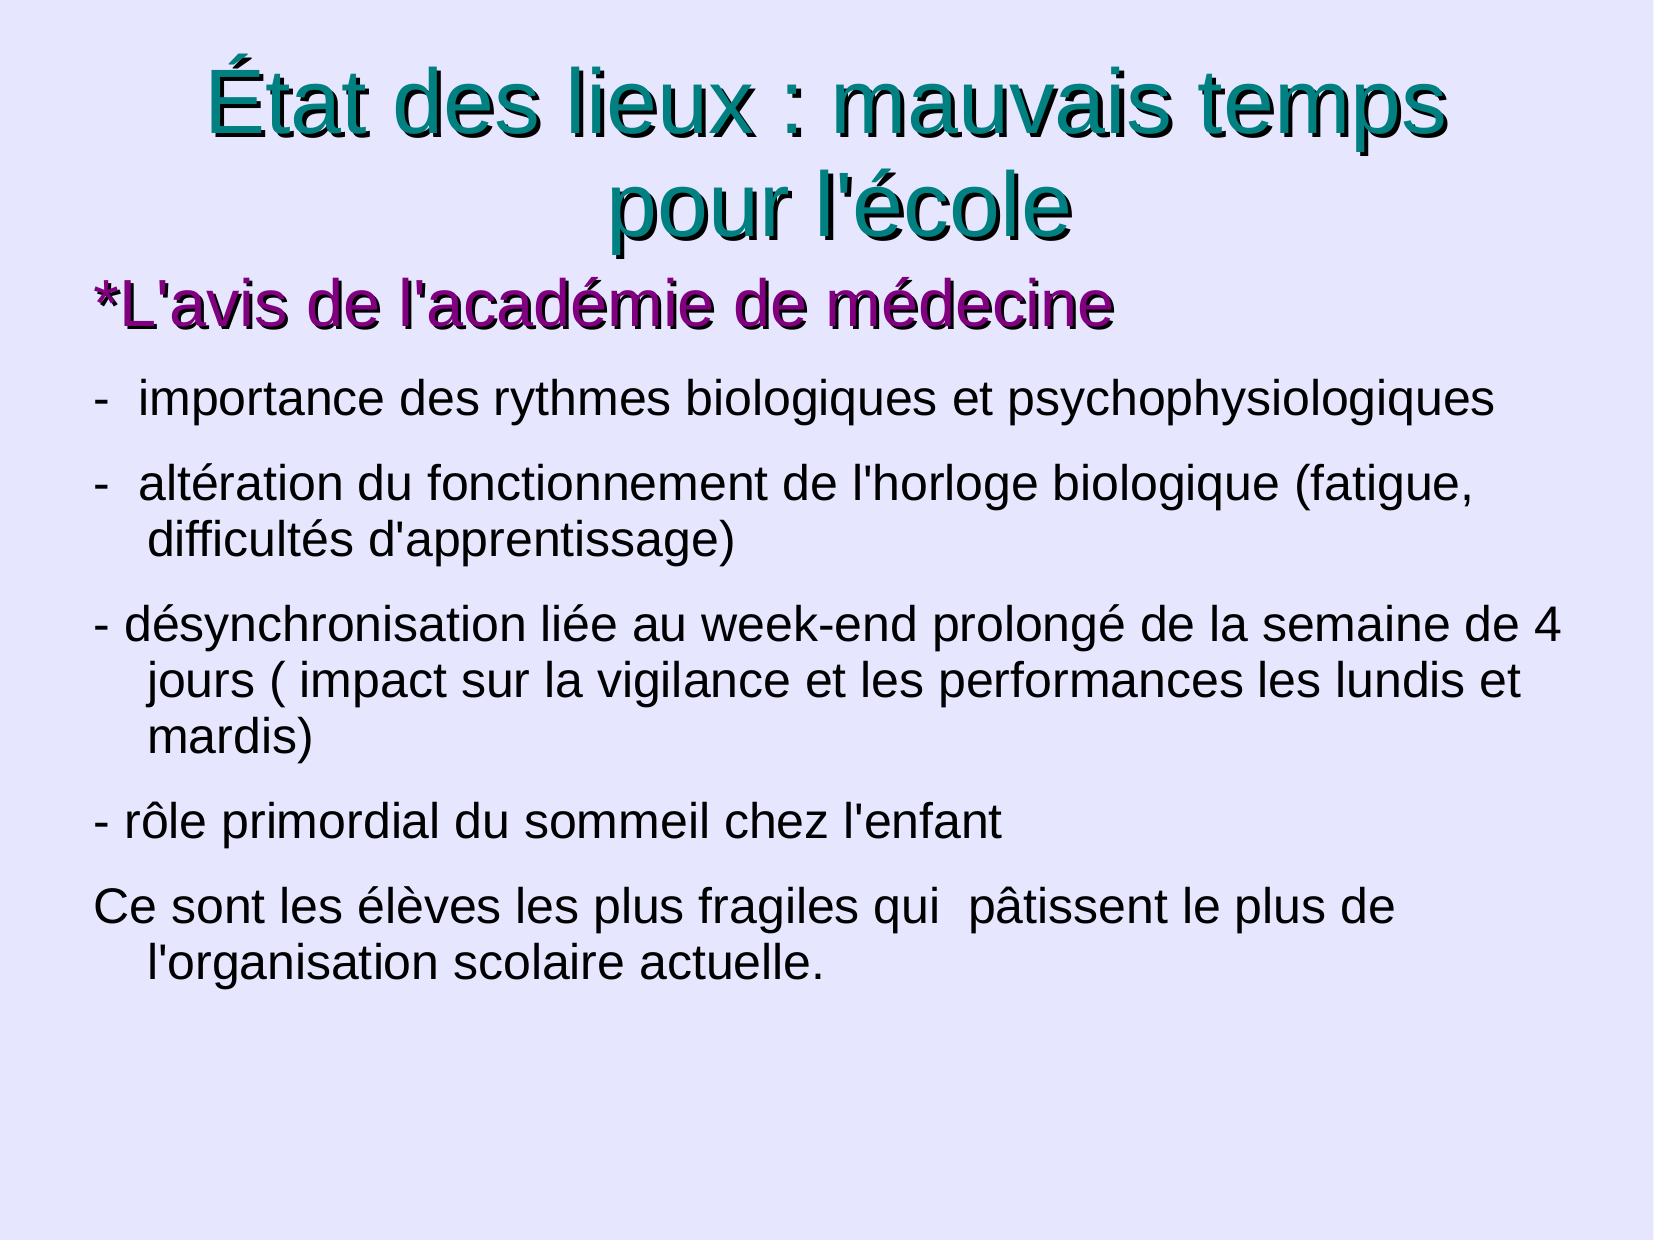

# État des lieux : mauvais temps pour l'école
*L'avis de l'académie de médecine
- importance des rythmes biologiques et psychophysiologiques
- altération du fonctionnement de l'horloge biologique (fatigue, difficultés d'apprentissage)
- désynchronisation liée au week-end prolongé de la semaine de 4 jours ( impact sur la vigilance et les performances les lundis et mardis)
- rôle primordial du sommeil chez l'enfant
Ce sont les élèves les plus fragiles qui pâtissent le plus de l'organisation scolaire actuelle.